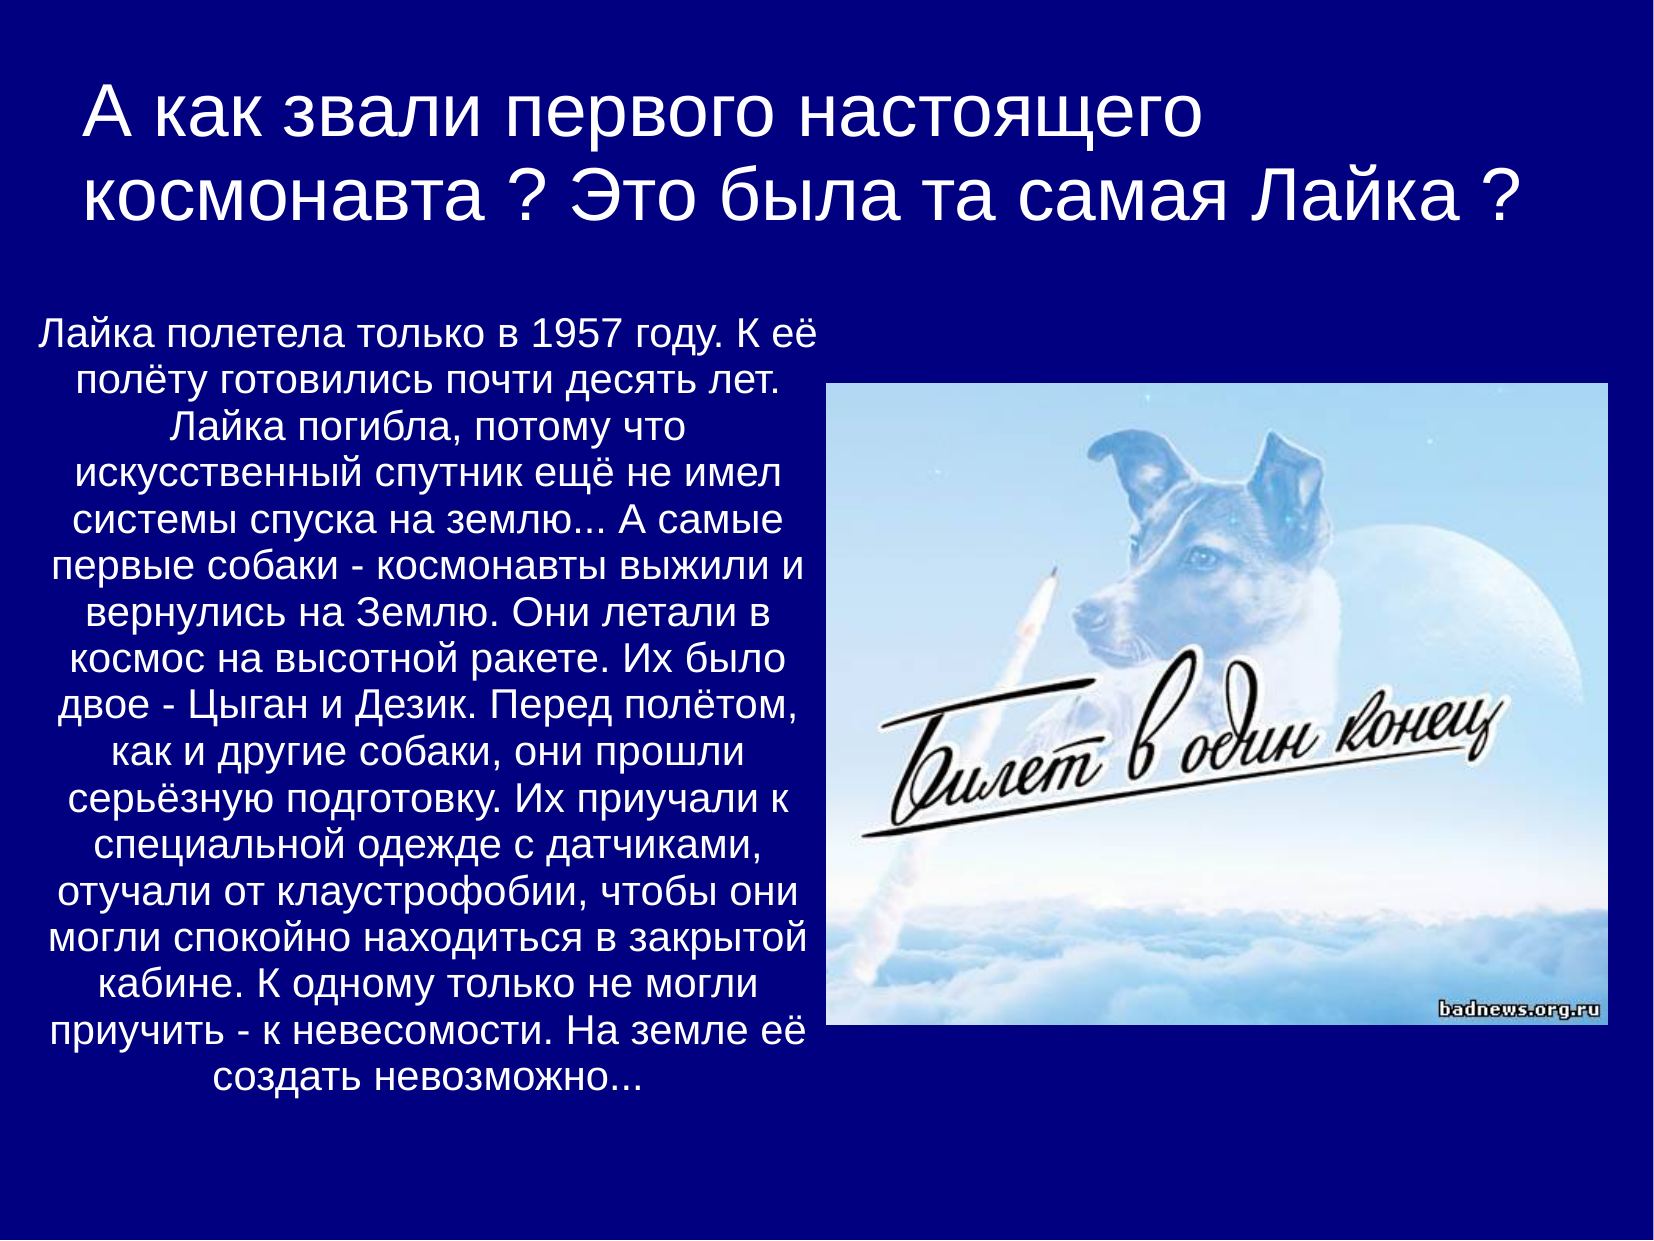

# А как звали первого настоящего космонавта ? Это была та самая Лайка ?
Лайка полетела только в 1957 году. К её полёту готовились почти десять лет. Лайка погибла, потому что искусственный спутник ещё не имел системы спуска на землю... А самые первые собаки - космонавты выжили и вернулись на Землю. Они летали в космос на высотной ракете. Их было двое - Цыган и Дезик. Перед полётом, как и другие собаки, они прошли серьёзную подготовку. Их приучали к специальной одежде с датчиками, отучали от клаустрофобии, чтобы они могли спокойно находиться в закрытой кабине. К одному только не могли приучить - к невесомости. На земле её создать невозможно...